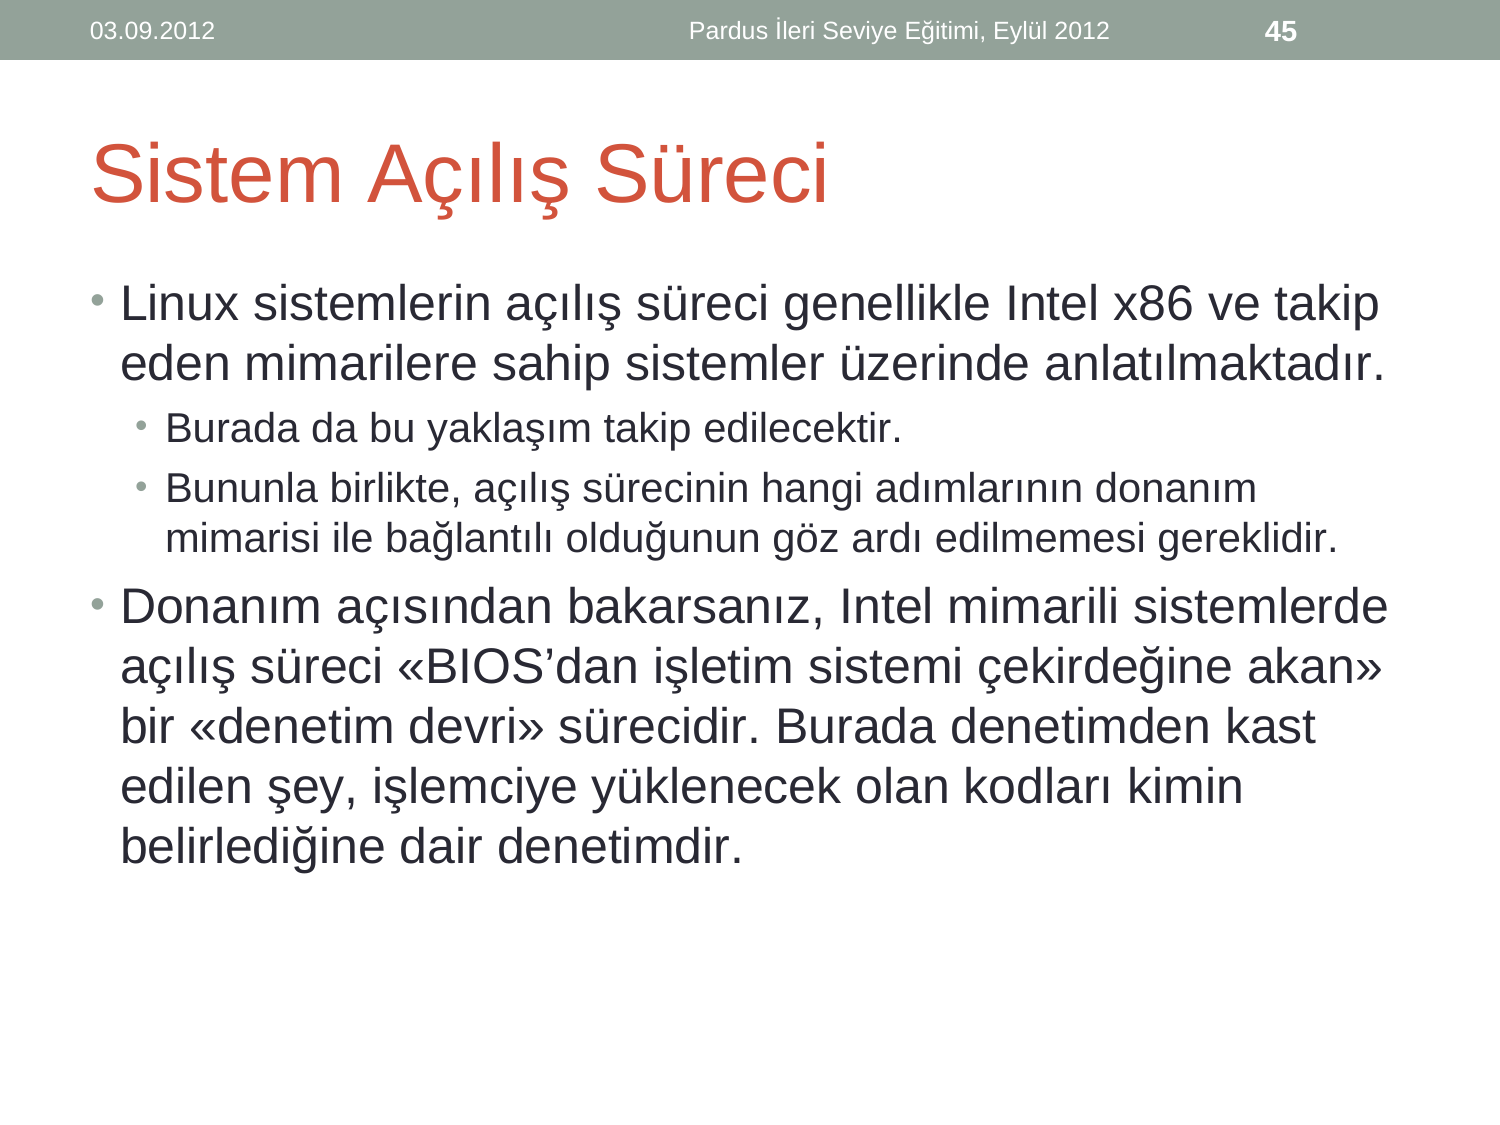

03.09.2012
Pardus İleri Seviye Eğitimi, Eylül 2012
# Sistem Açılış Süreci
Linux sistemlerin açılış süreci genellikle Intel x86 ve takip eden mimarilere sahip sistemler üzerinde anlatılmaktadır.
Burada da bu yaklaşım takip edilecektir.
Bununla birlikte, açılış sürecinin hangi adımlarının donanım mimarisi ile bağlantılı olduğunun göz ardı edilmemesi gereklidir.
Donanım açısından bakarsanız, Intel mimarili sistemlerde açılış süreci «BIOS’dan işletim sistemi çekirdeğine akan» bir «denetim devri» sürecidir. Burada denetimden kast edilen şey, işlemciye yüklenecek olan kodları kimin belirlediğine dair denetimdir.